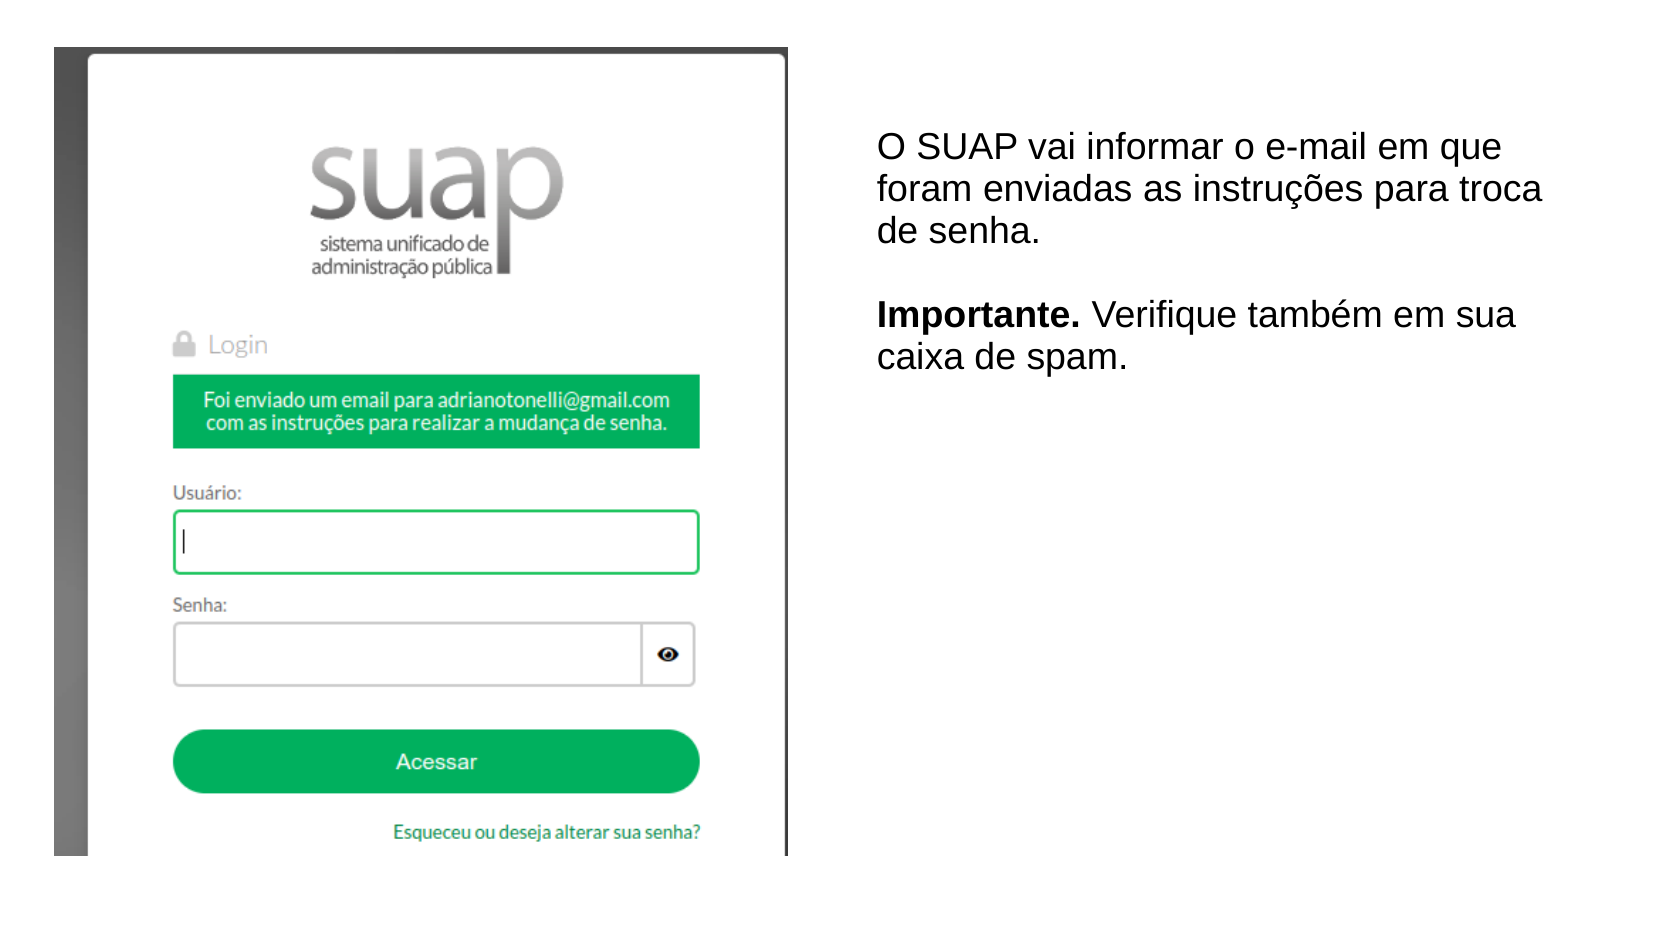

O SUAP vai informar o e-mail em que foram enviadas as instruções para troca de senha.
Importante. Verifique também em sua caixa de spam.